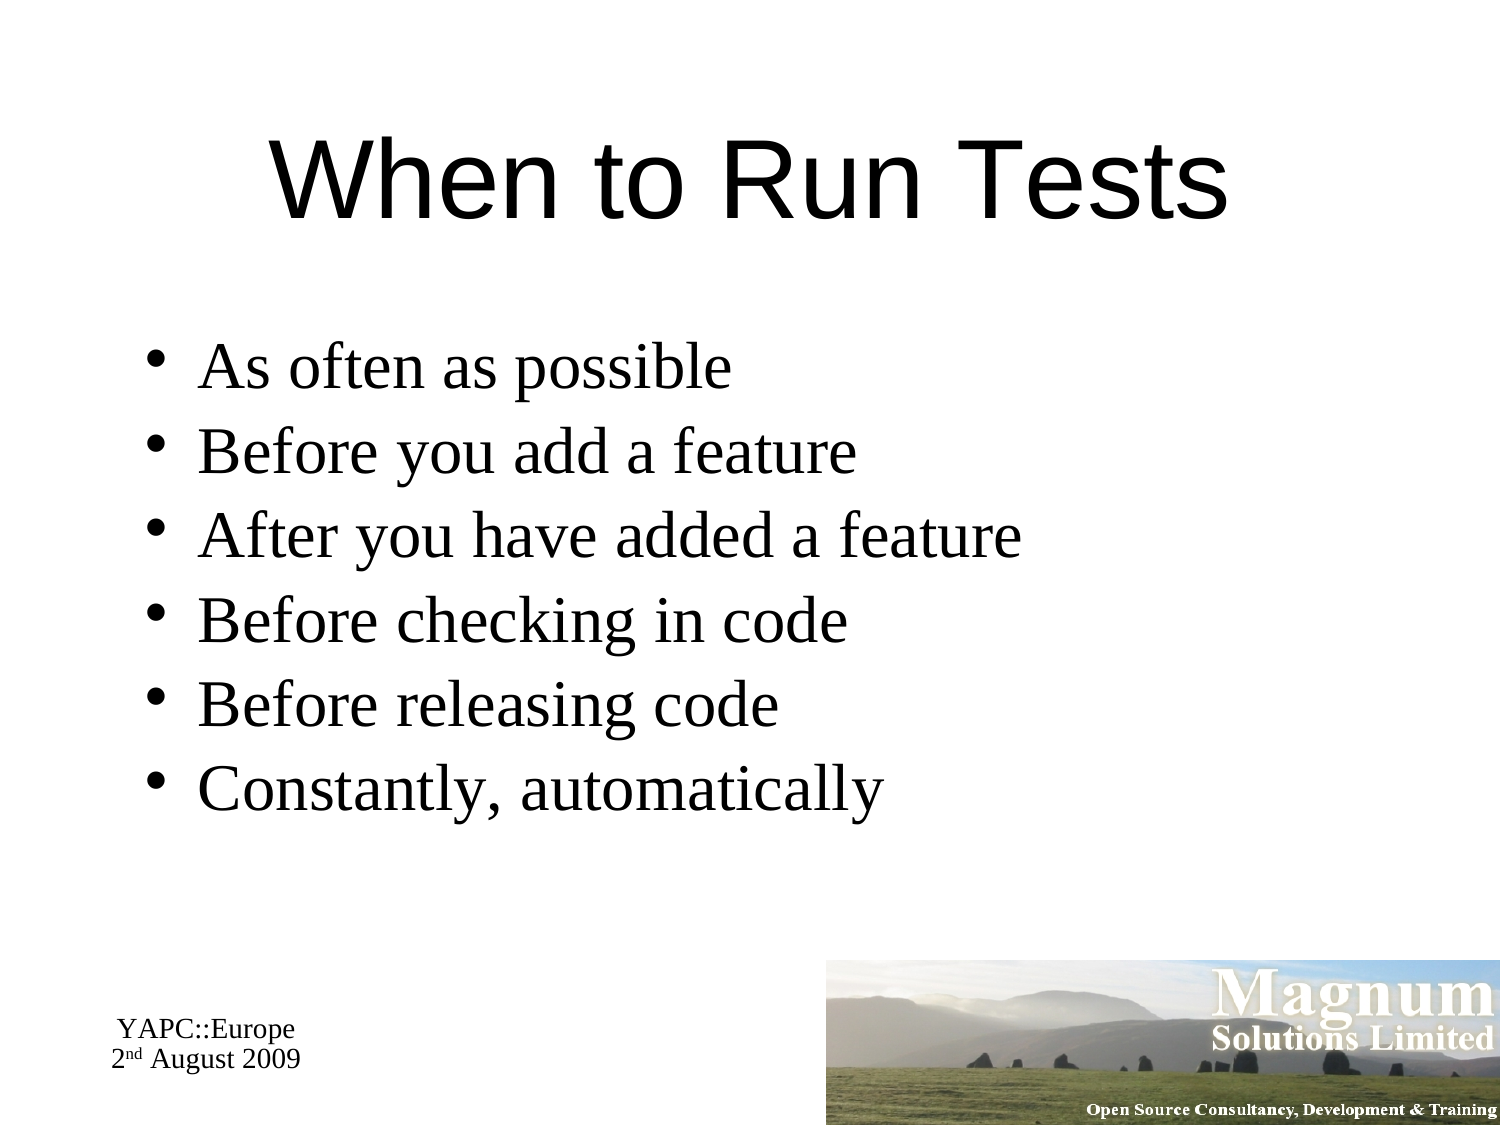

# When to Run Tests
As often as possible
Before you add a feature
After you have added a feature
Before checking in code
Before releasing code
Constantly, automatically
80